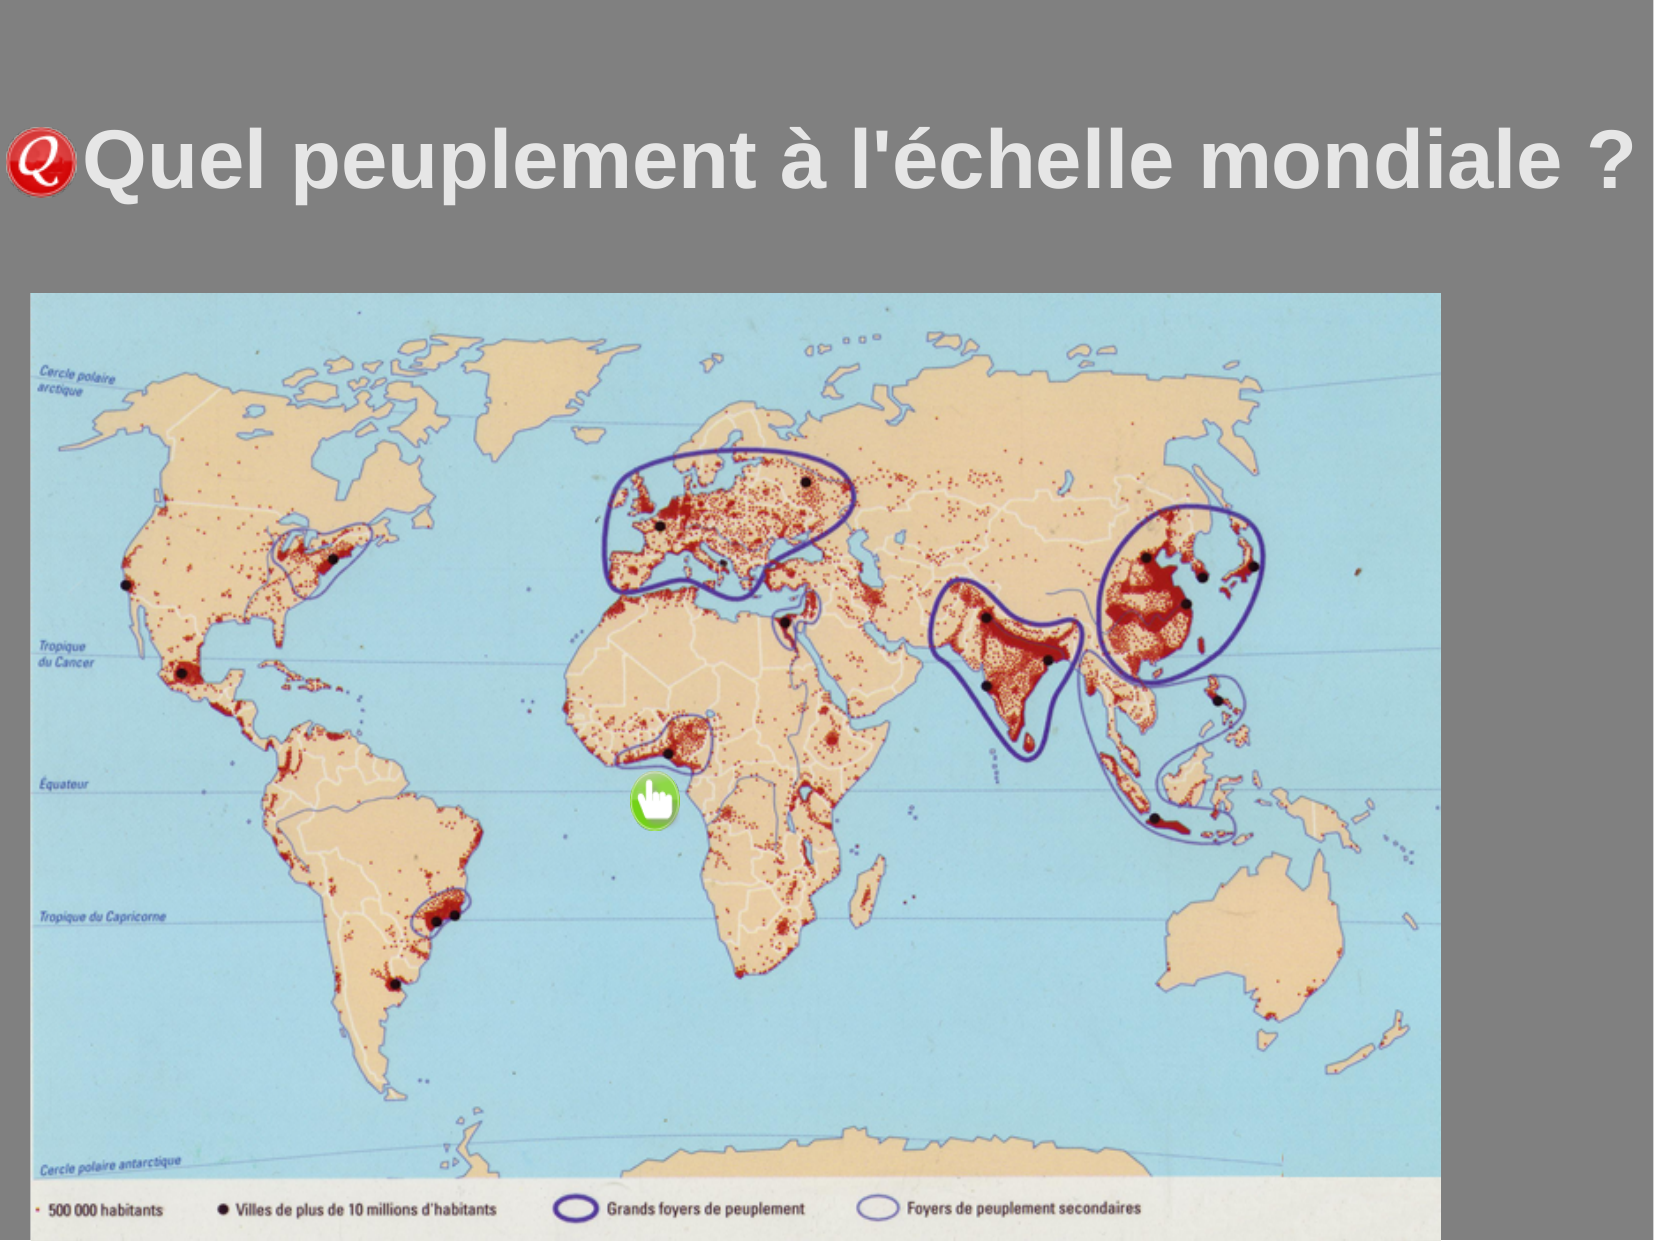

# Quel peuplement à l'échelle mondiale ?